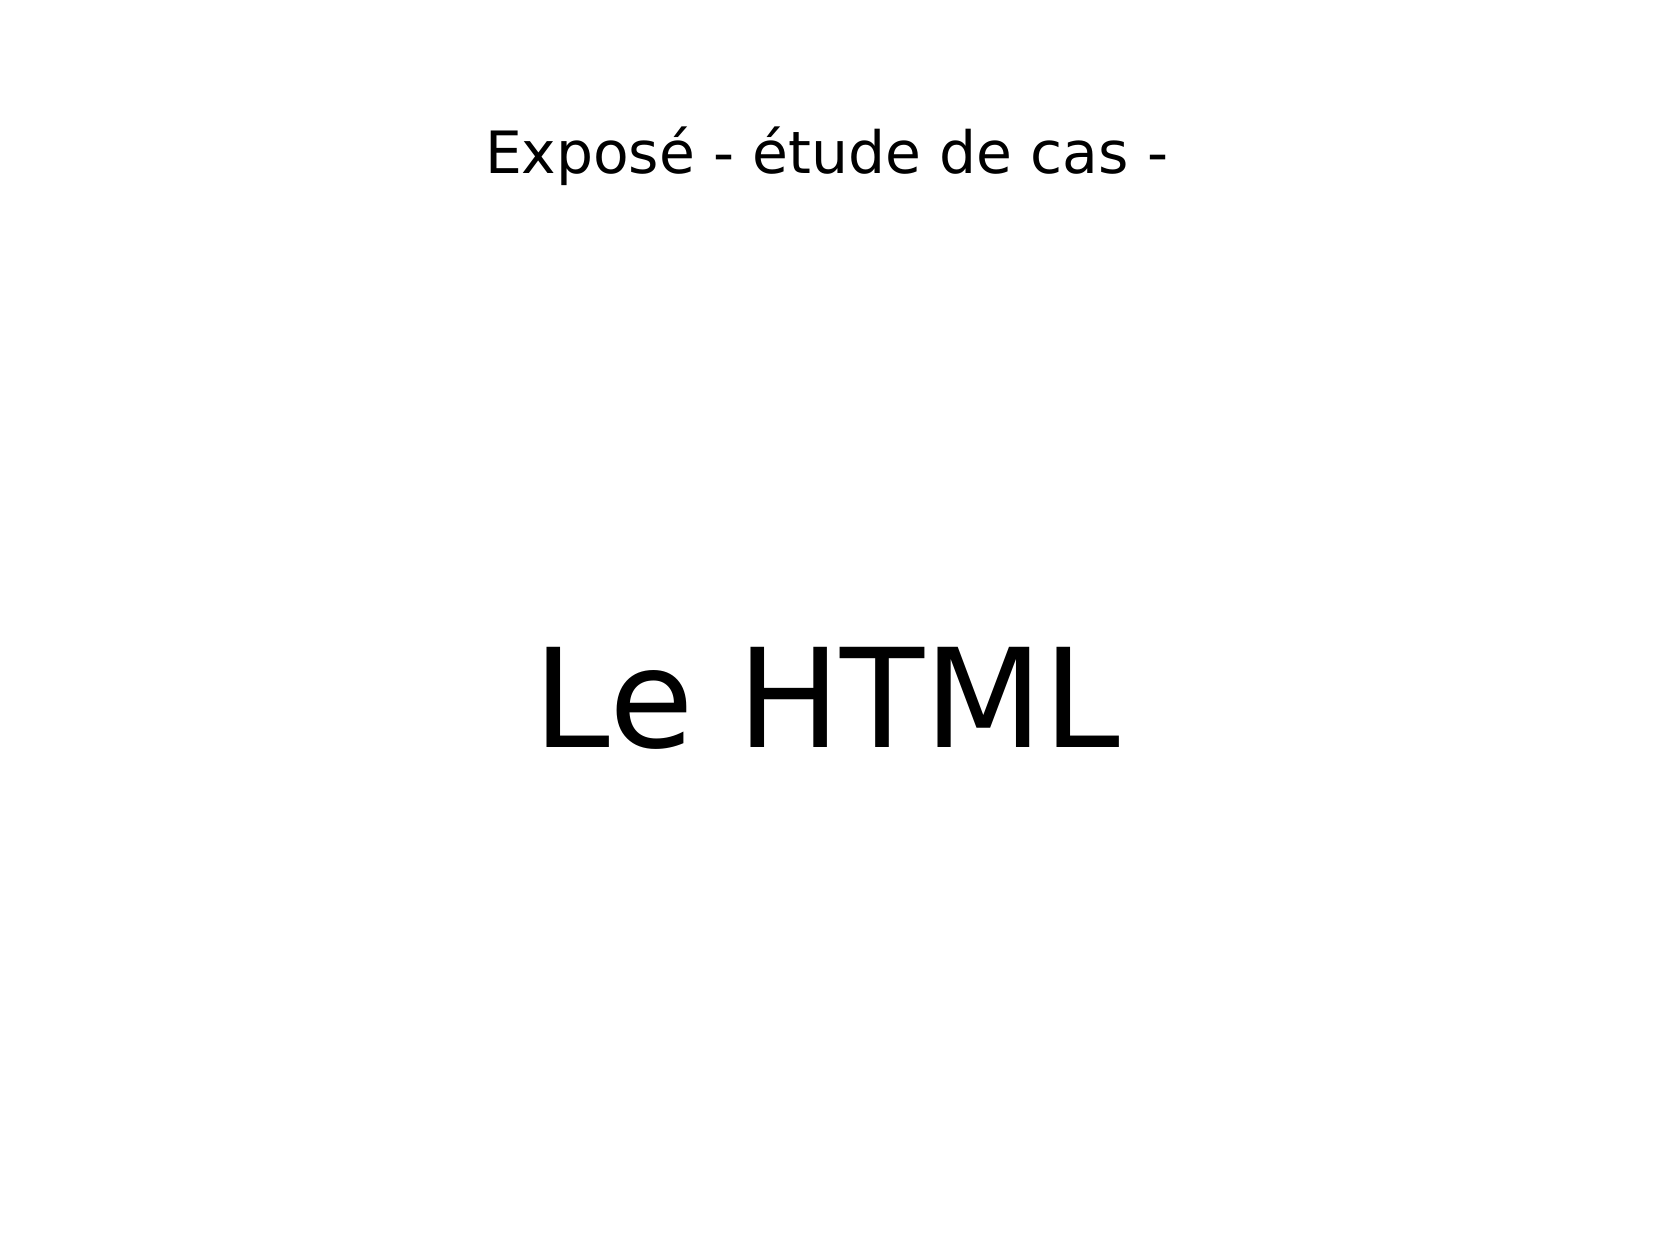

# Exposé - étude de cas -
Le HTML